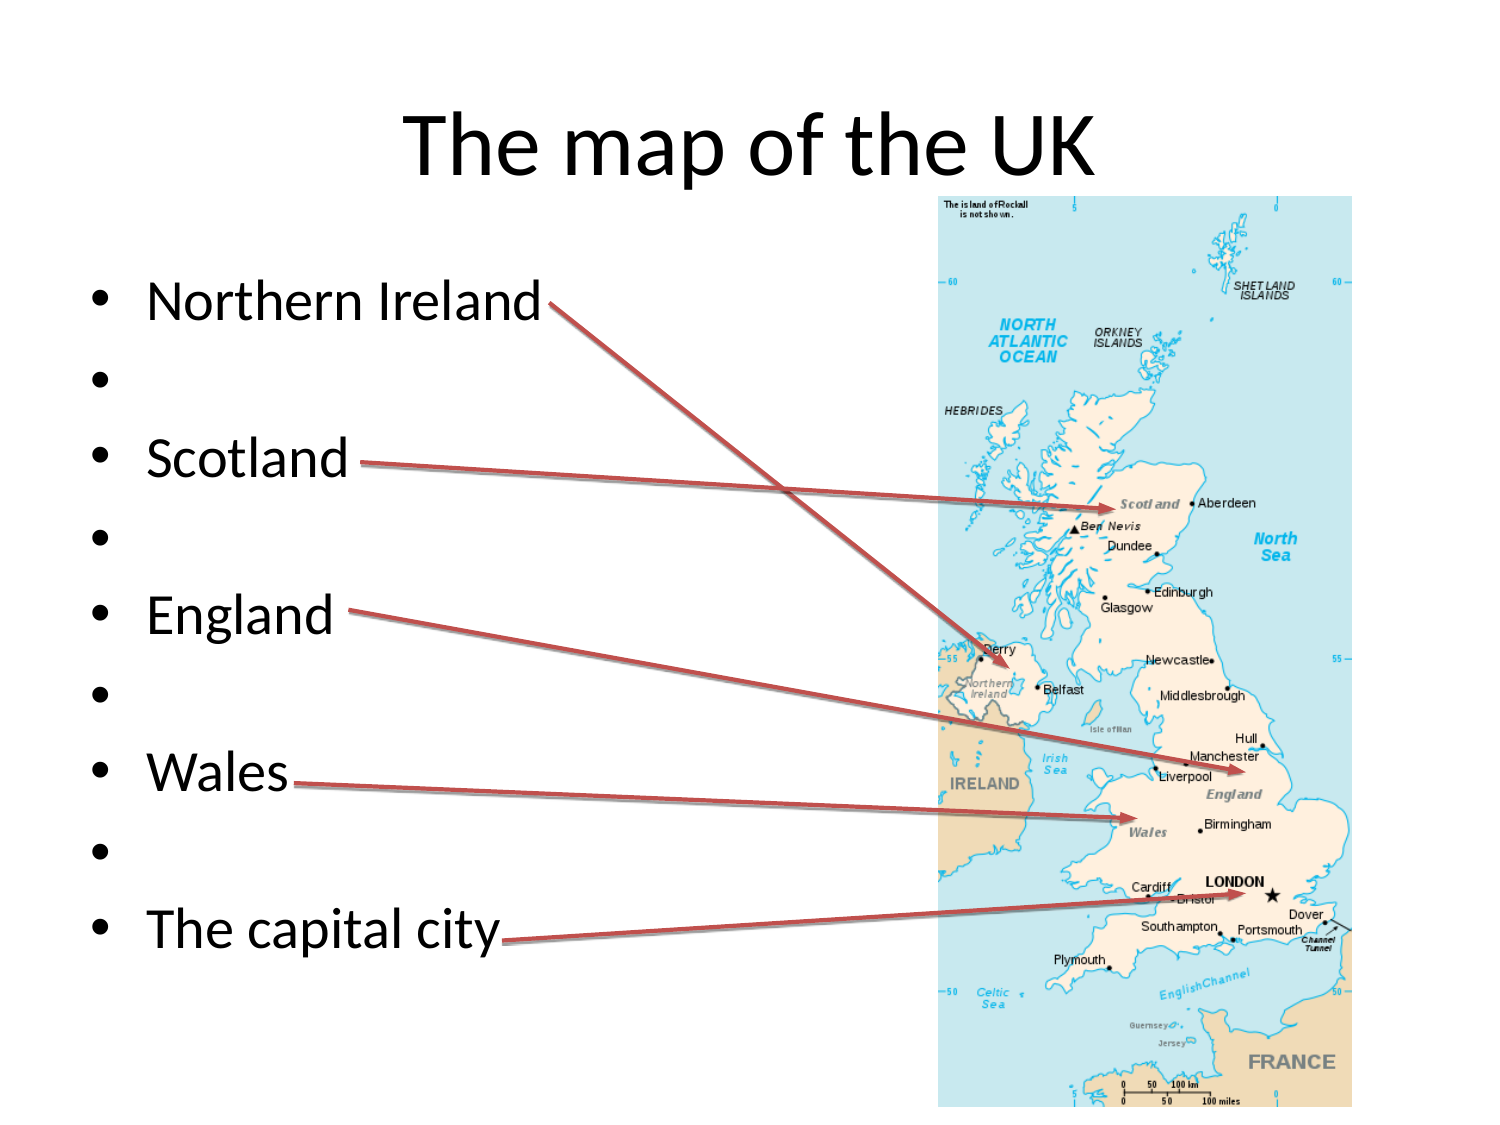

# The map of the UK
Northern Ireland
Scotland
England
Wales
The capital city